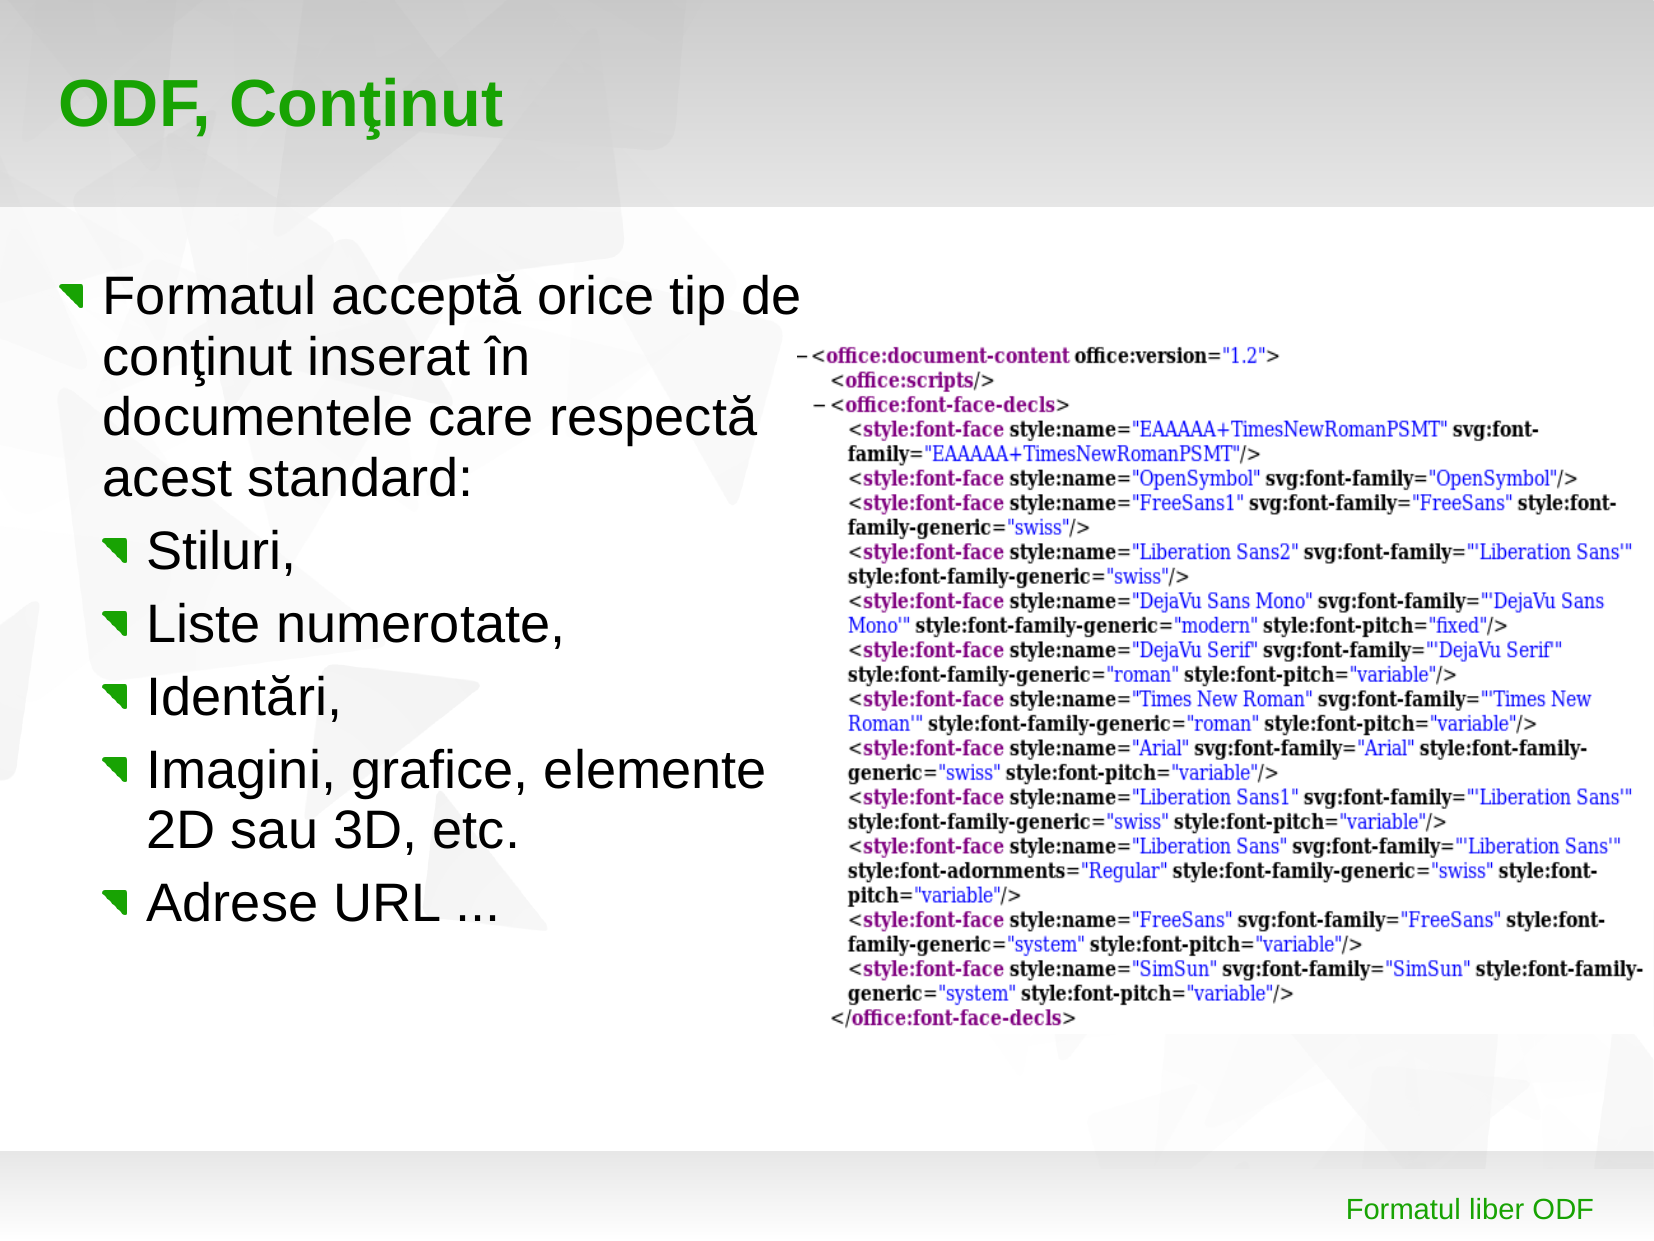

# ODF, Conţinut
Formatul acceptă orice tip de conţinut inserat în documentele care respectă acest standard:
Stiluri,
Liste numerotate,
Identări,
Imagini, grafice, elemente 2D sau 3D, etc.
Adrese URL ...
Formatul liber ODF